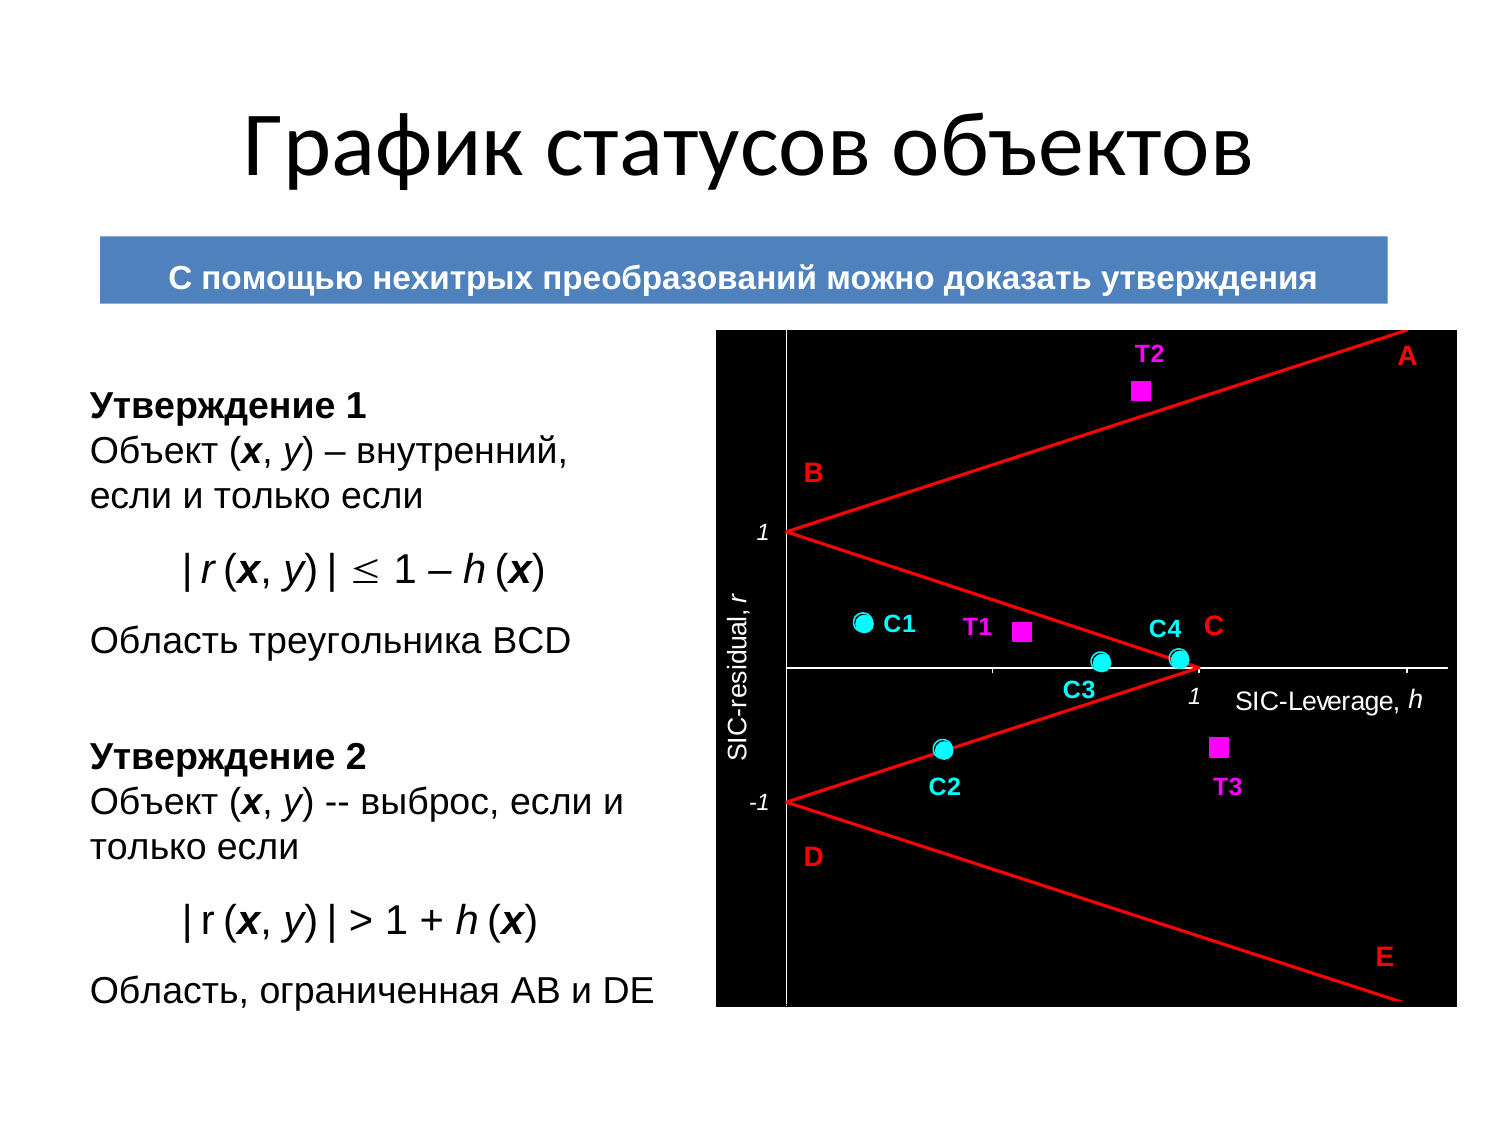

# График статусов объектов
С помощью нехитрых преобразований можно доказать утверждения
Утверждение 1
Объект (x, y) – внутренний, если и только если
 | r (x, y) |  1 – h (x)
Область треугольника BCD
Утверждение 2
Объект (x, y) -- выброс, если и только если
 | r (x, y) | > 1 + h (x)
Область, ограниченная AB и DE